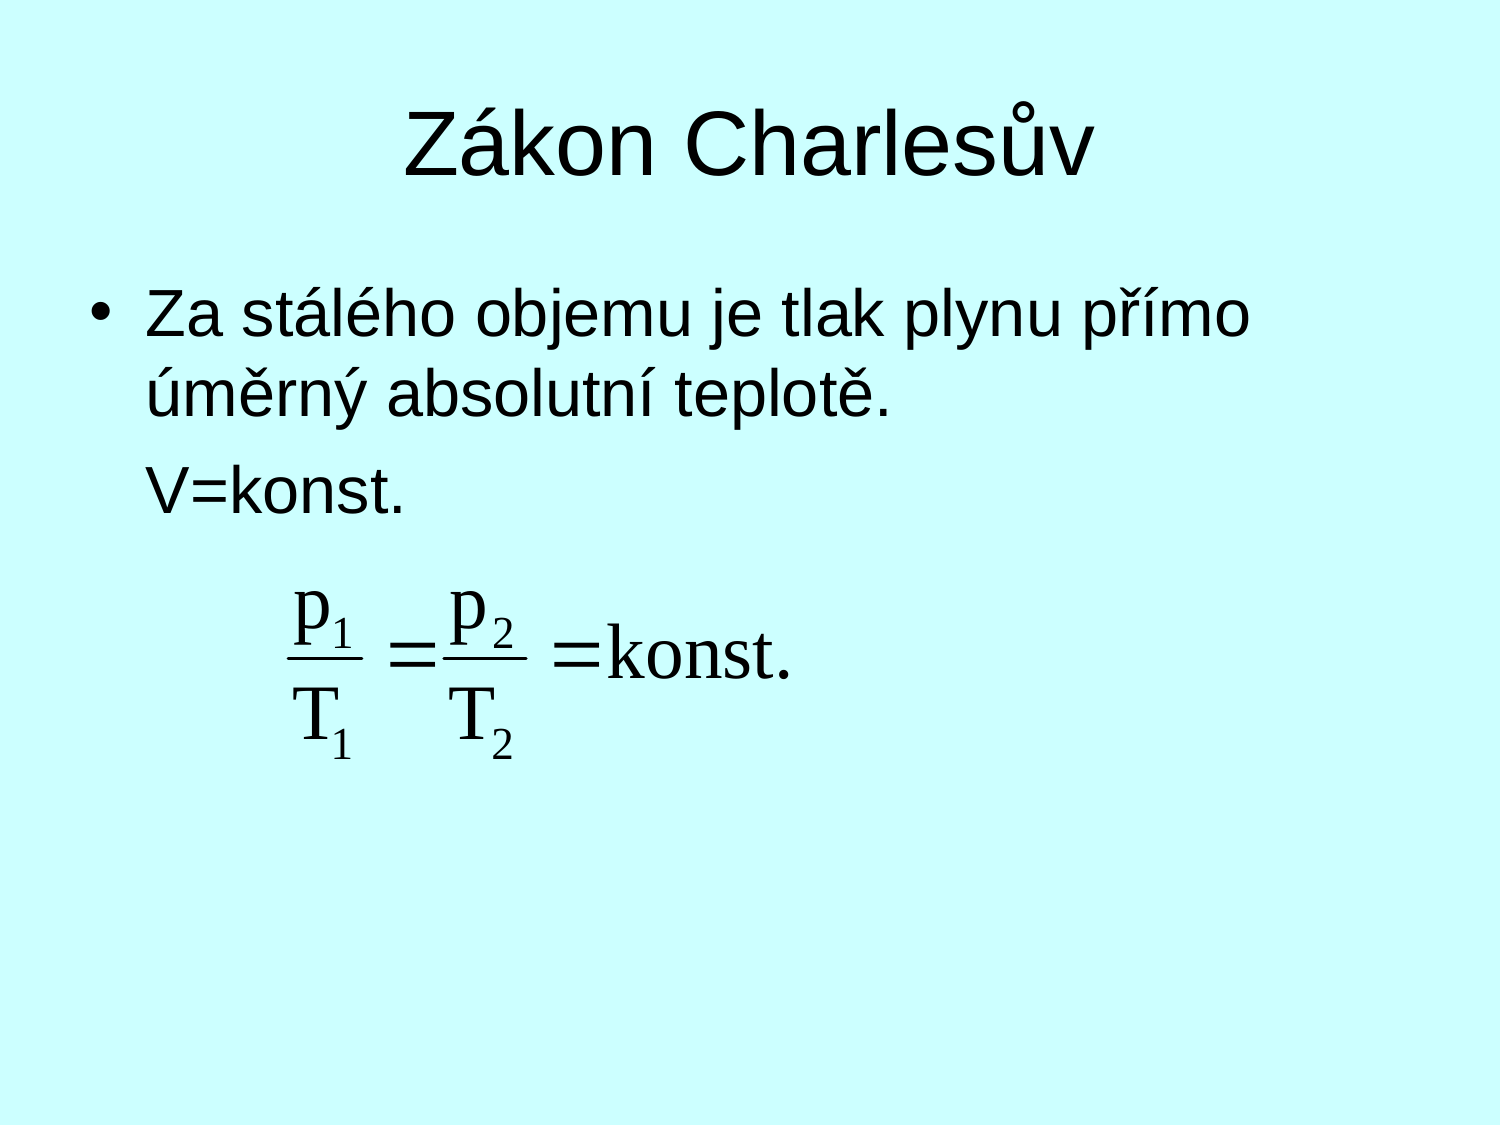

# Zákon Charlesův
Za stálého objemu je tlak plynu přímo úměrný absolutní teplotě.
	V=konst.